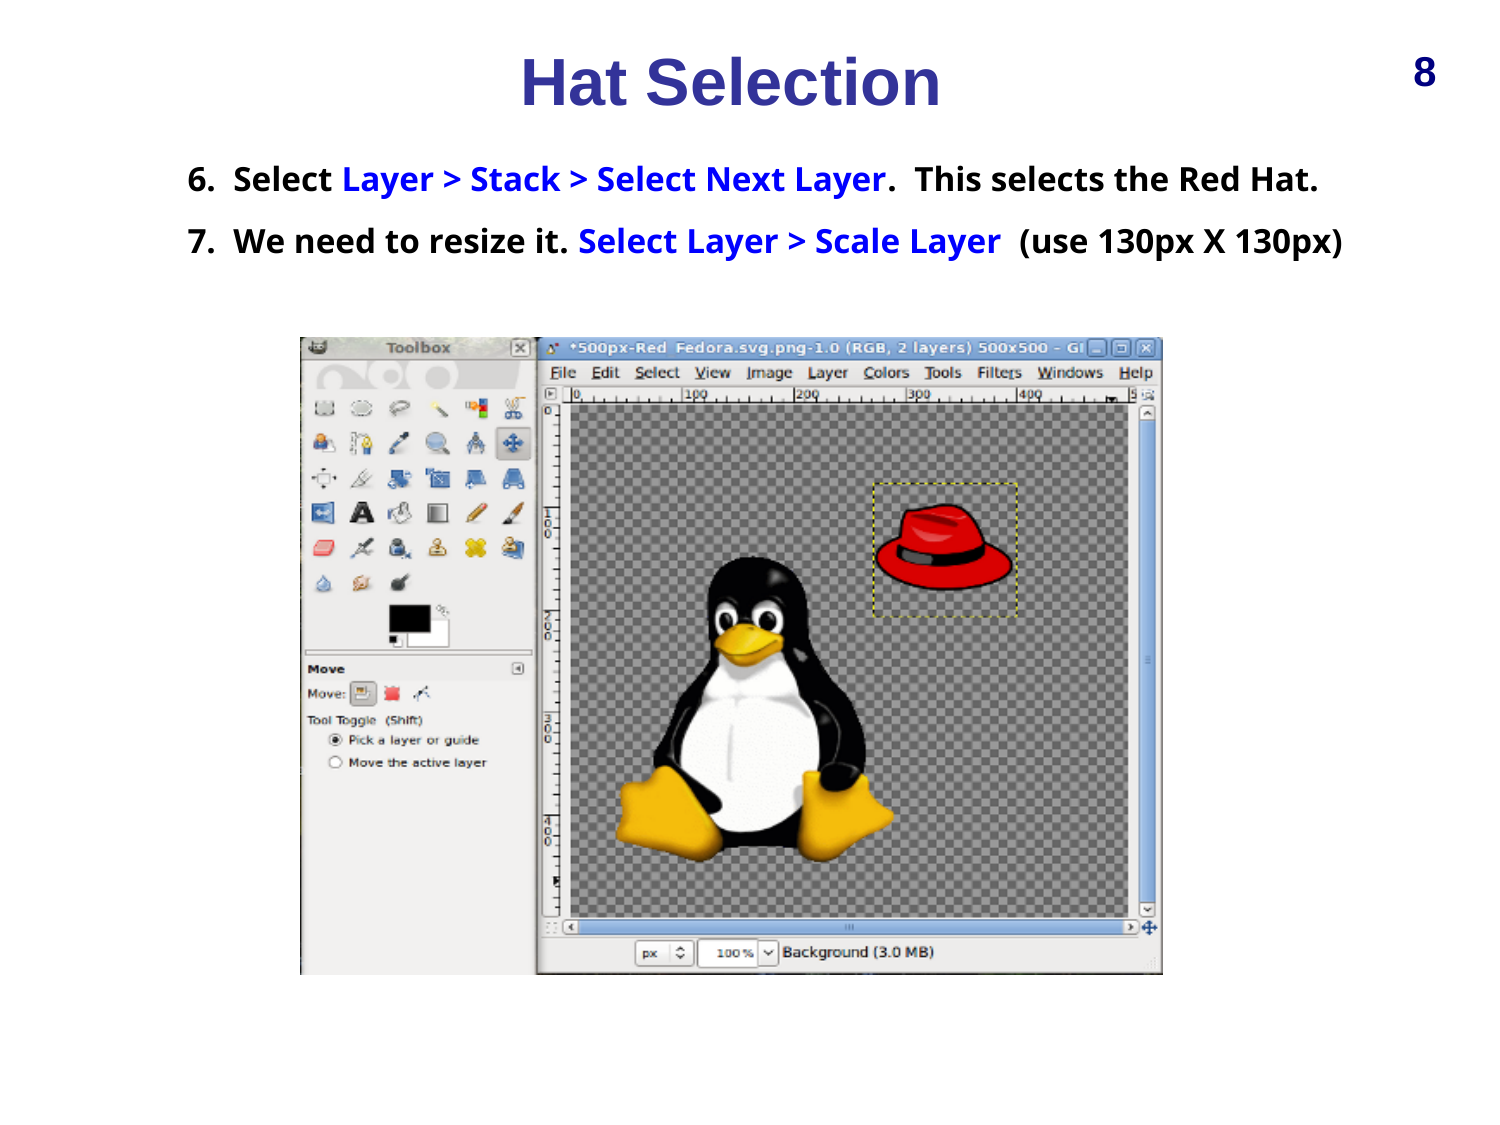

8
# Hat Selection
6. Select Layer > Stack > Select Next Layer. This selects the Red Hat.
7. We need to resize it. Select Layer > Scale Layer (use 130px X 130px)